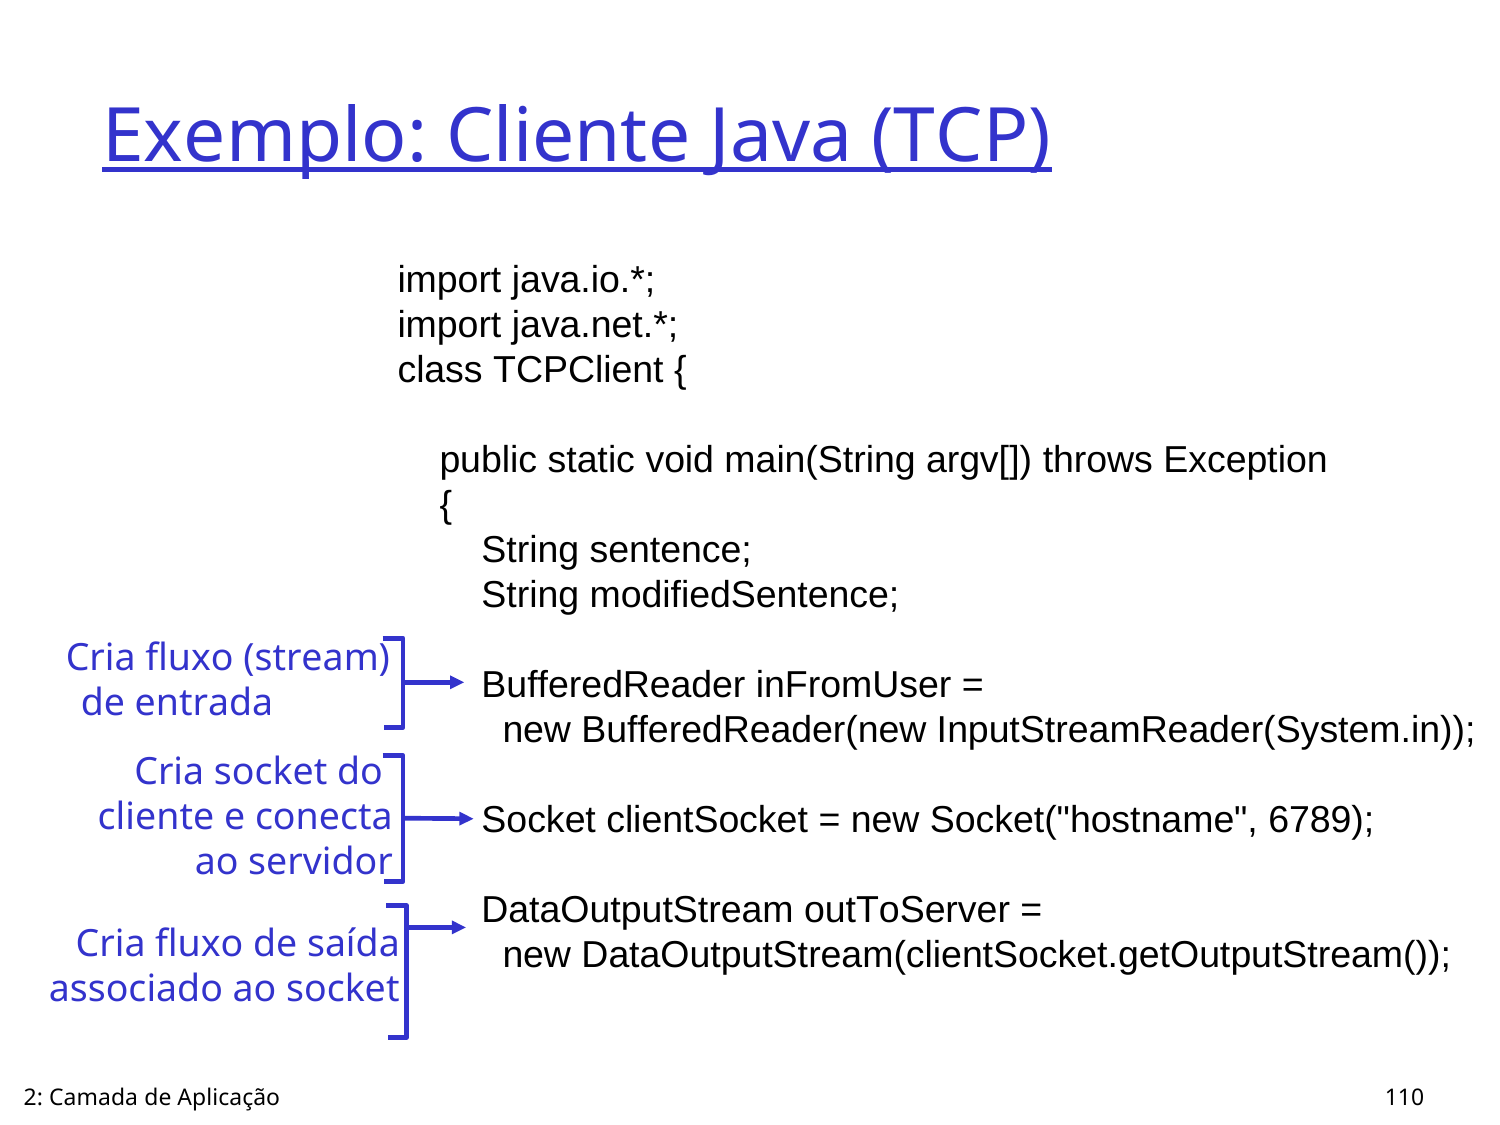

# Exemplo: Cliente Java (TCP)
import java.io.*;
import java.net.*;
class TCPClient {
 public static void main(String argv[]) throws Exception
 {
 String sentence;
 String modifiedSentence;
 BufferedReader inFromUser =
 new BufferedReader(new InputStreamReader(System.in));
 Socket clientSocket = new Socket("hostname", 6789);
 DataOutputStream outToServer =
 new DataOutputStream(clientSocket.getOutputStream());
Cria fluxo (stream)
de entrada
Cria socket do
cliente e conecta
ao servidor
Cria fluxo de saída
associado ao socket
110